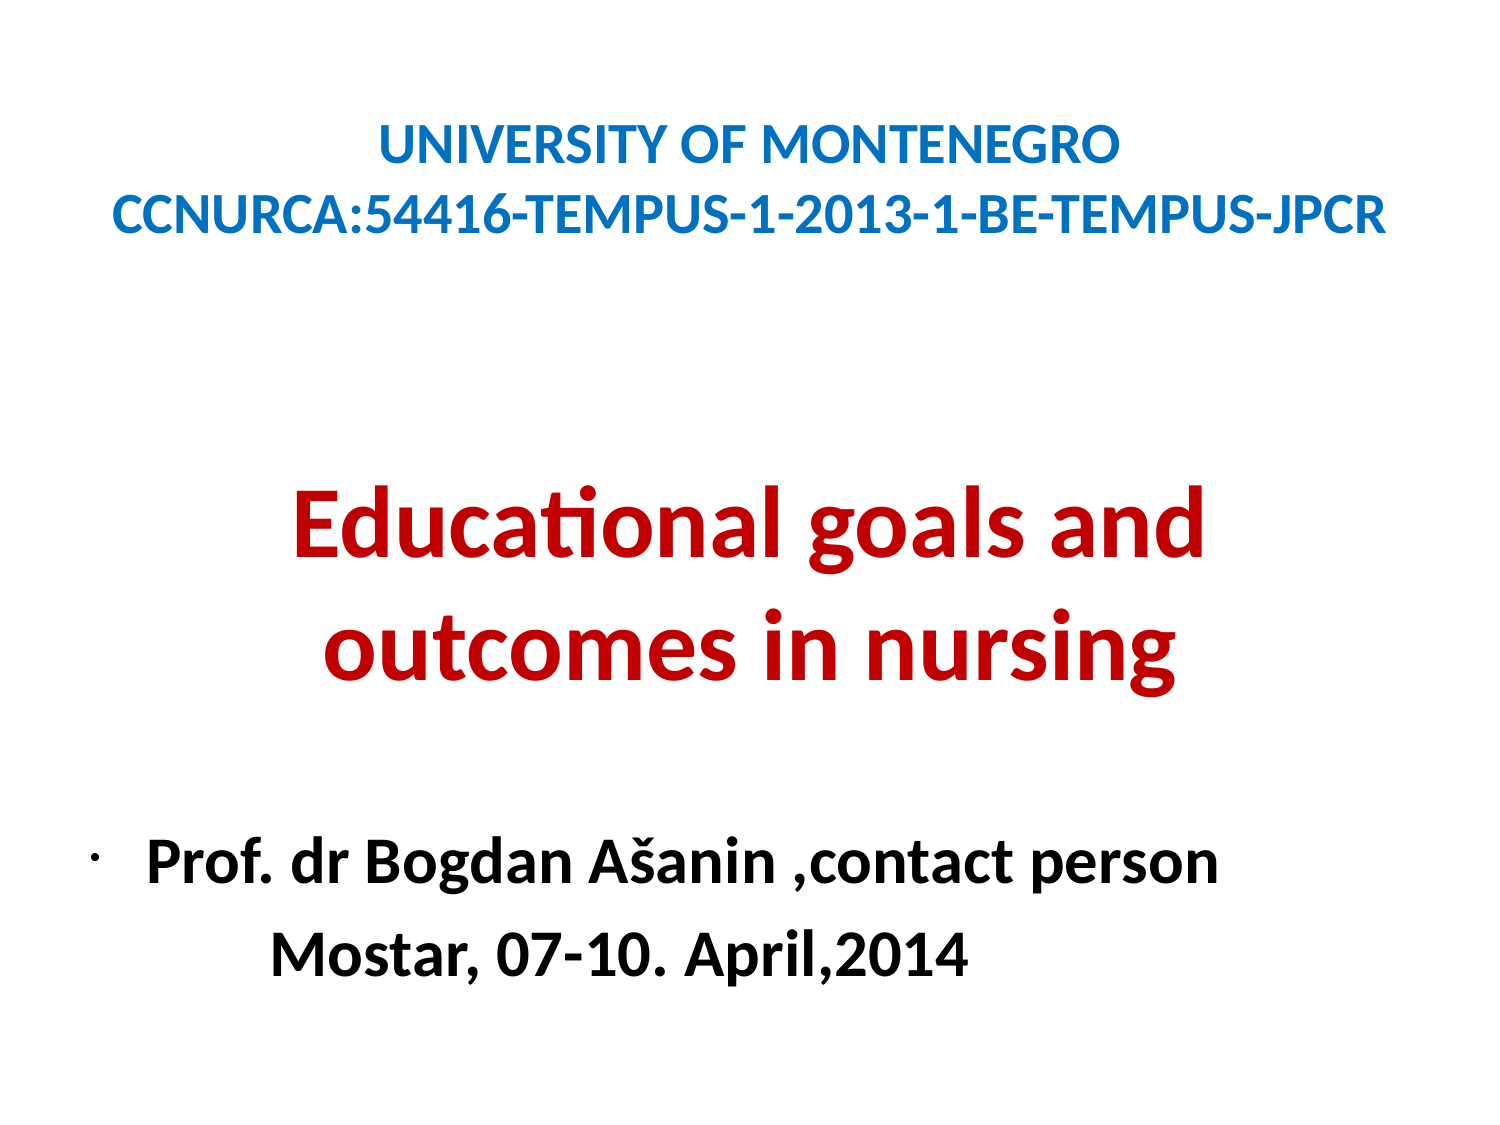

# UNIVERSITY OF MONTENEGRO CCNURCA:54416-TEMPUS-1-2013-1-BE-TEMPUS-JPCR Educational goals and outcomes in nursing
Prof. dr Bogdan Ašanin ,contact person
 Mostar, 07-10. April,2014